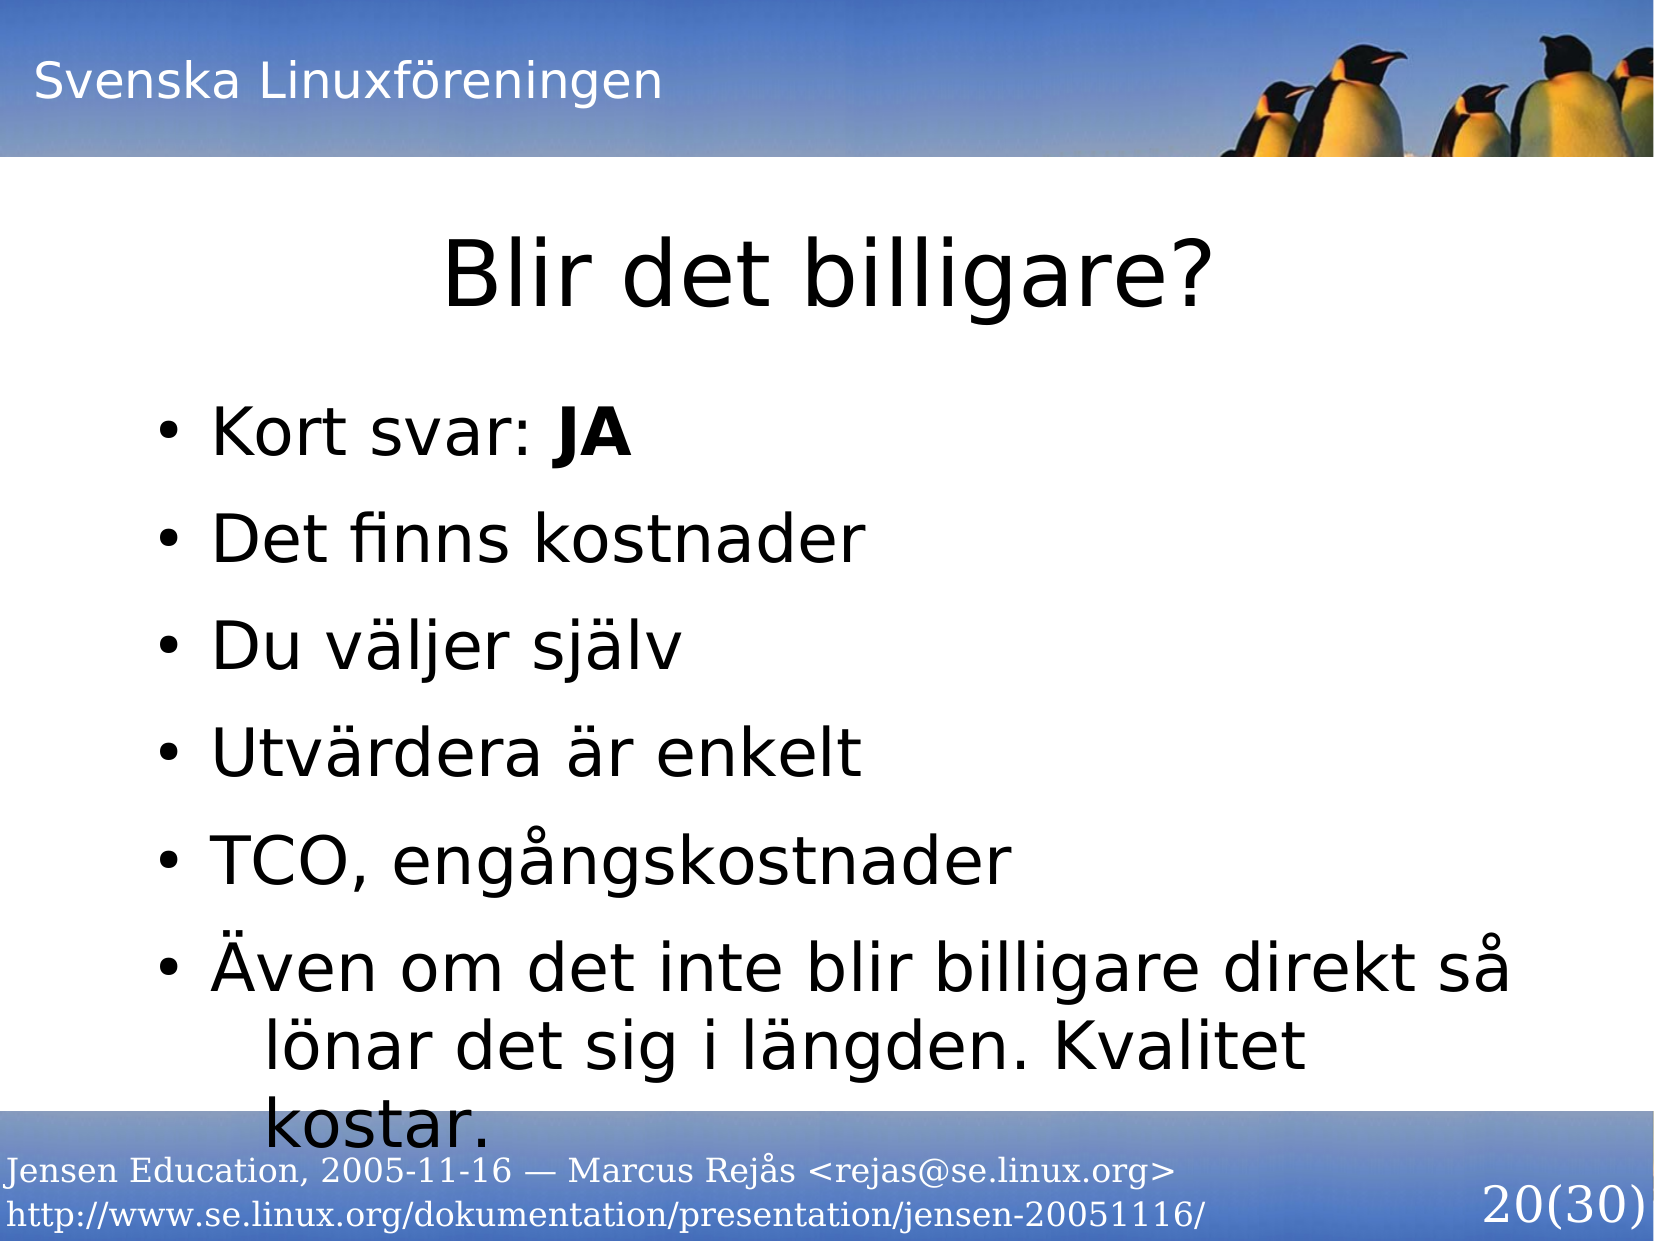

# Blir det billigare?
Kort svar: JA
Det finns kostnader
Du väljer själv
Utvärdera är enkelt
TCO, engångskostnader
Även om det inte blir billigare direkt så lönar det sig i längden. Kvalitet kostar.